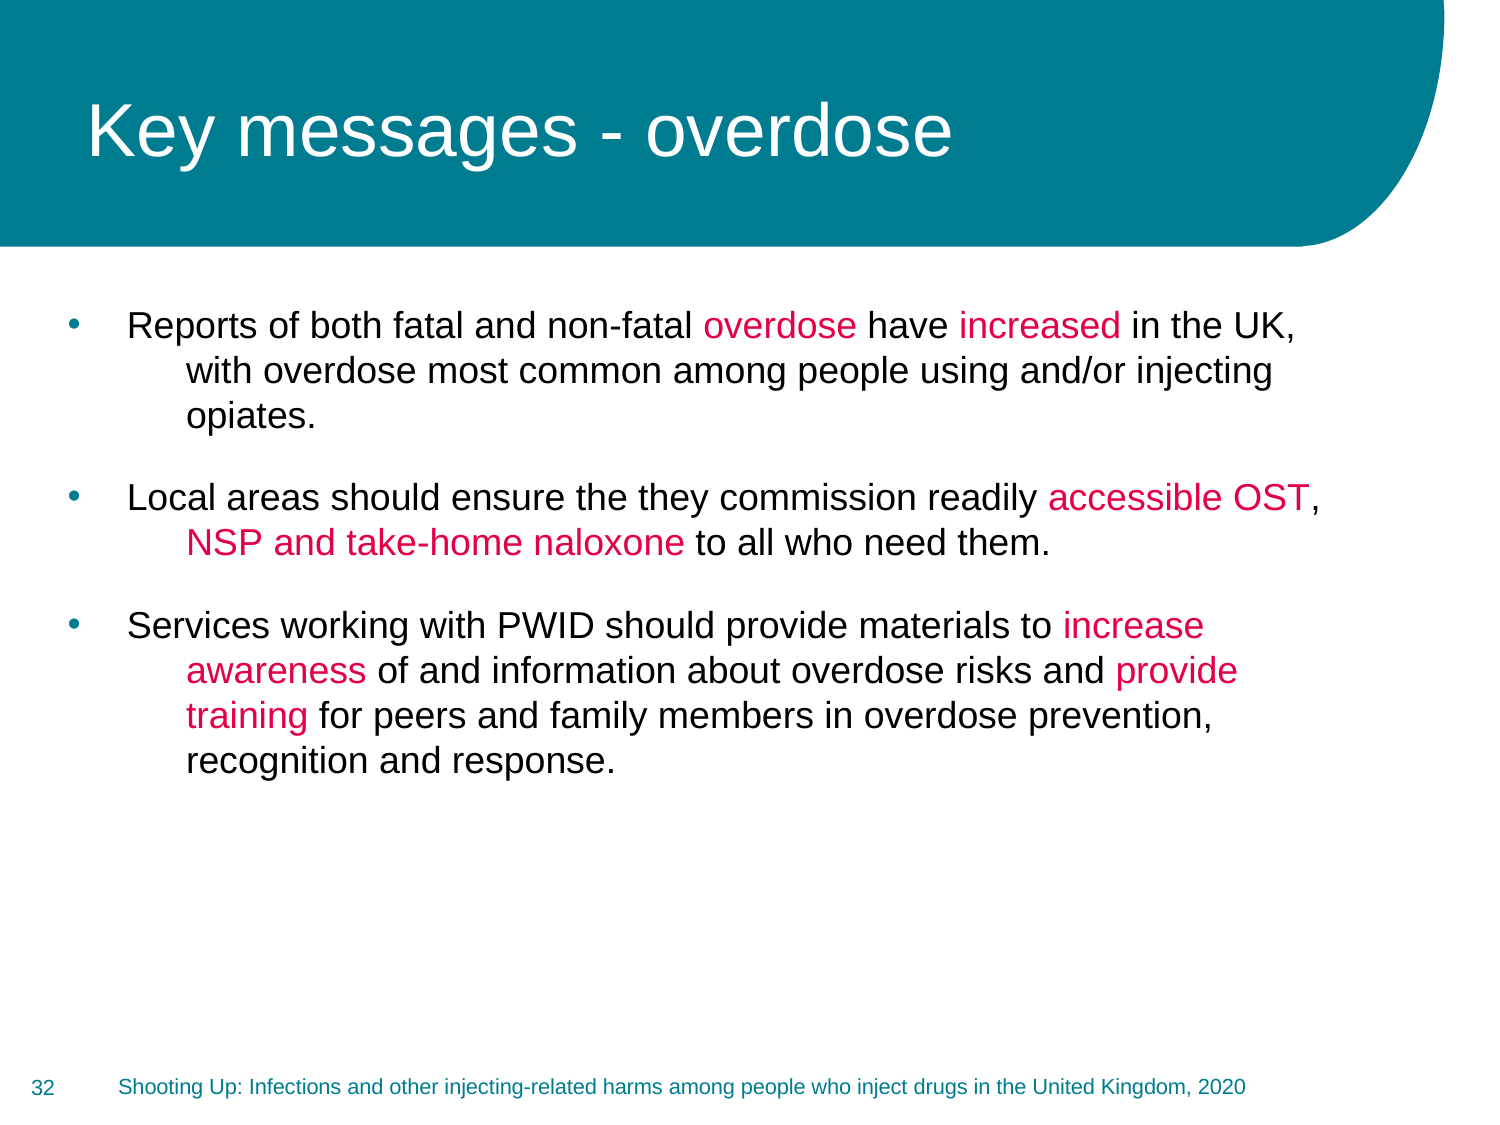

# Key messages - overdose
Reports of both fatal and non-fatal overdose have increased in the UK, with overdose most common among people using and/or injecting opiates.
Local areas should ensure the they commission readily accessible OST, NSP and take-home naloxone to all who need them.
Services working with PWID should provide materials to increase awareness of and information about overdose risks and provide training for peers and family members in overdose prevention, recognition and response.
32
Shooting Up: Infections and other injecting-related harms among people who inject drugs in the United Kingdom, 2020